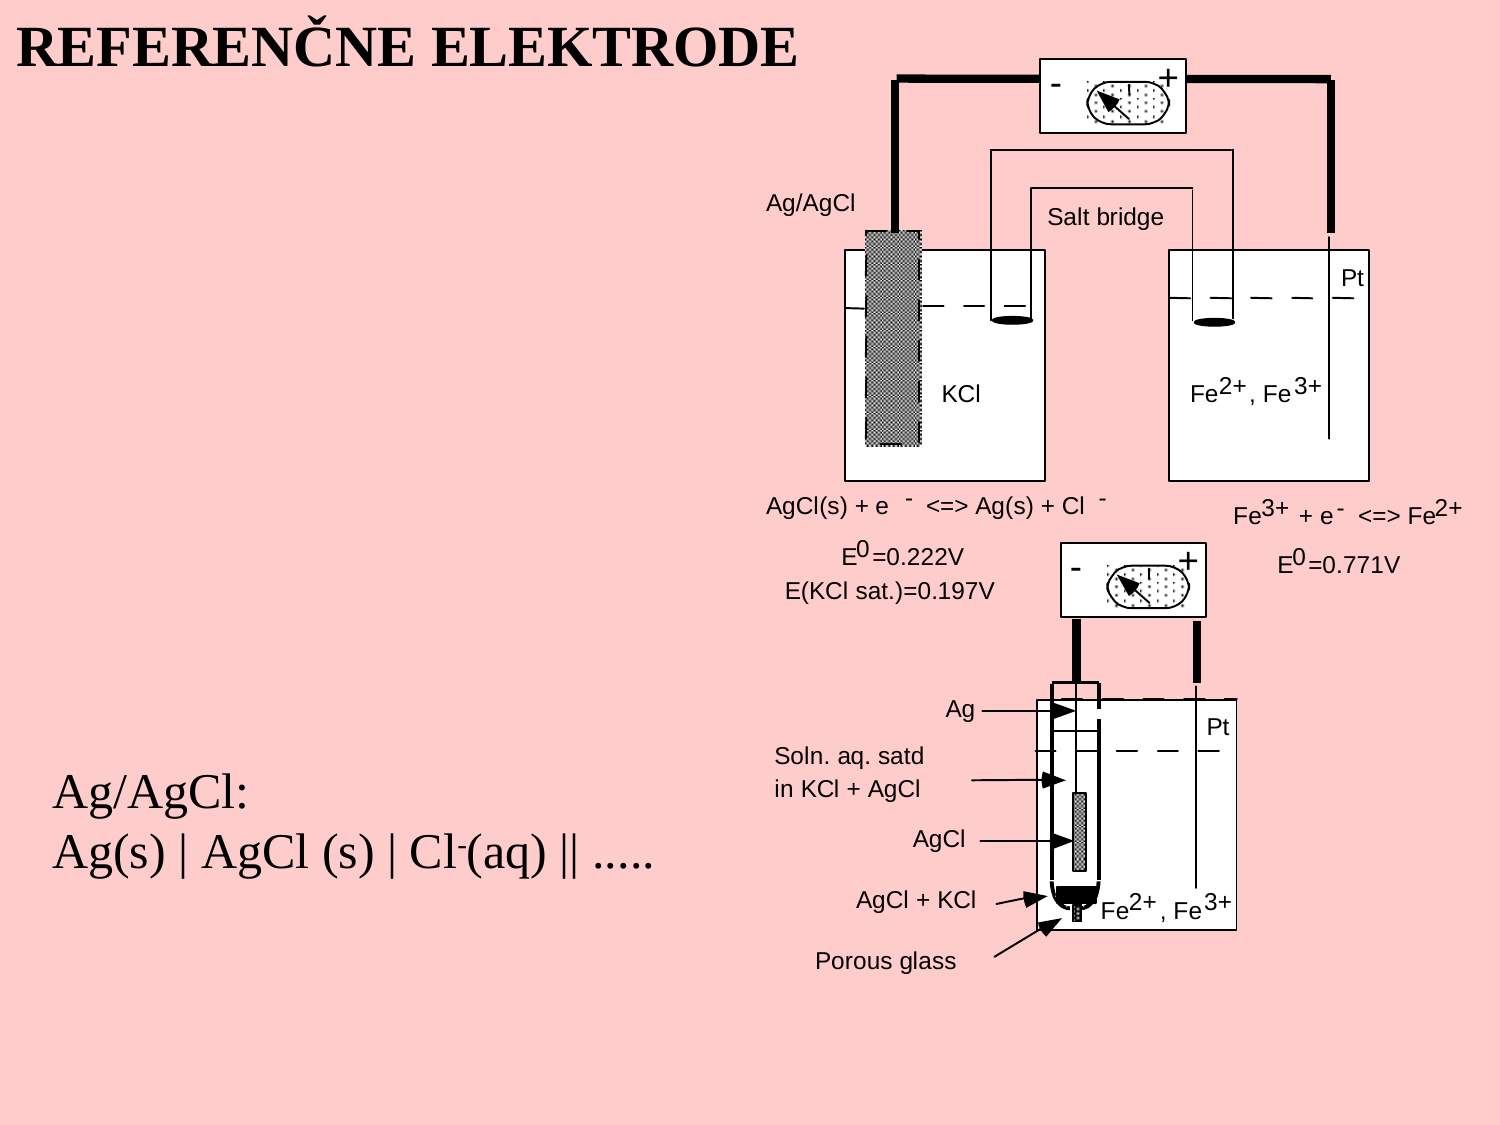

REFERENČNE ELEKTRODE
# Ag/AgCl:
Ag(s) | AgCl (s) | Cl-(aq) || .....